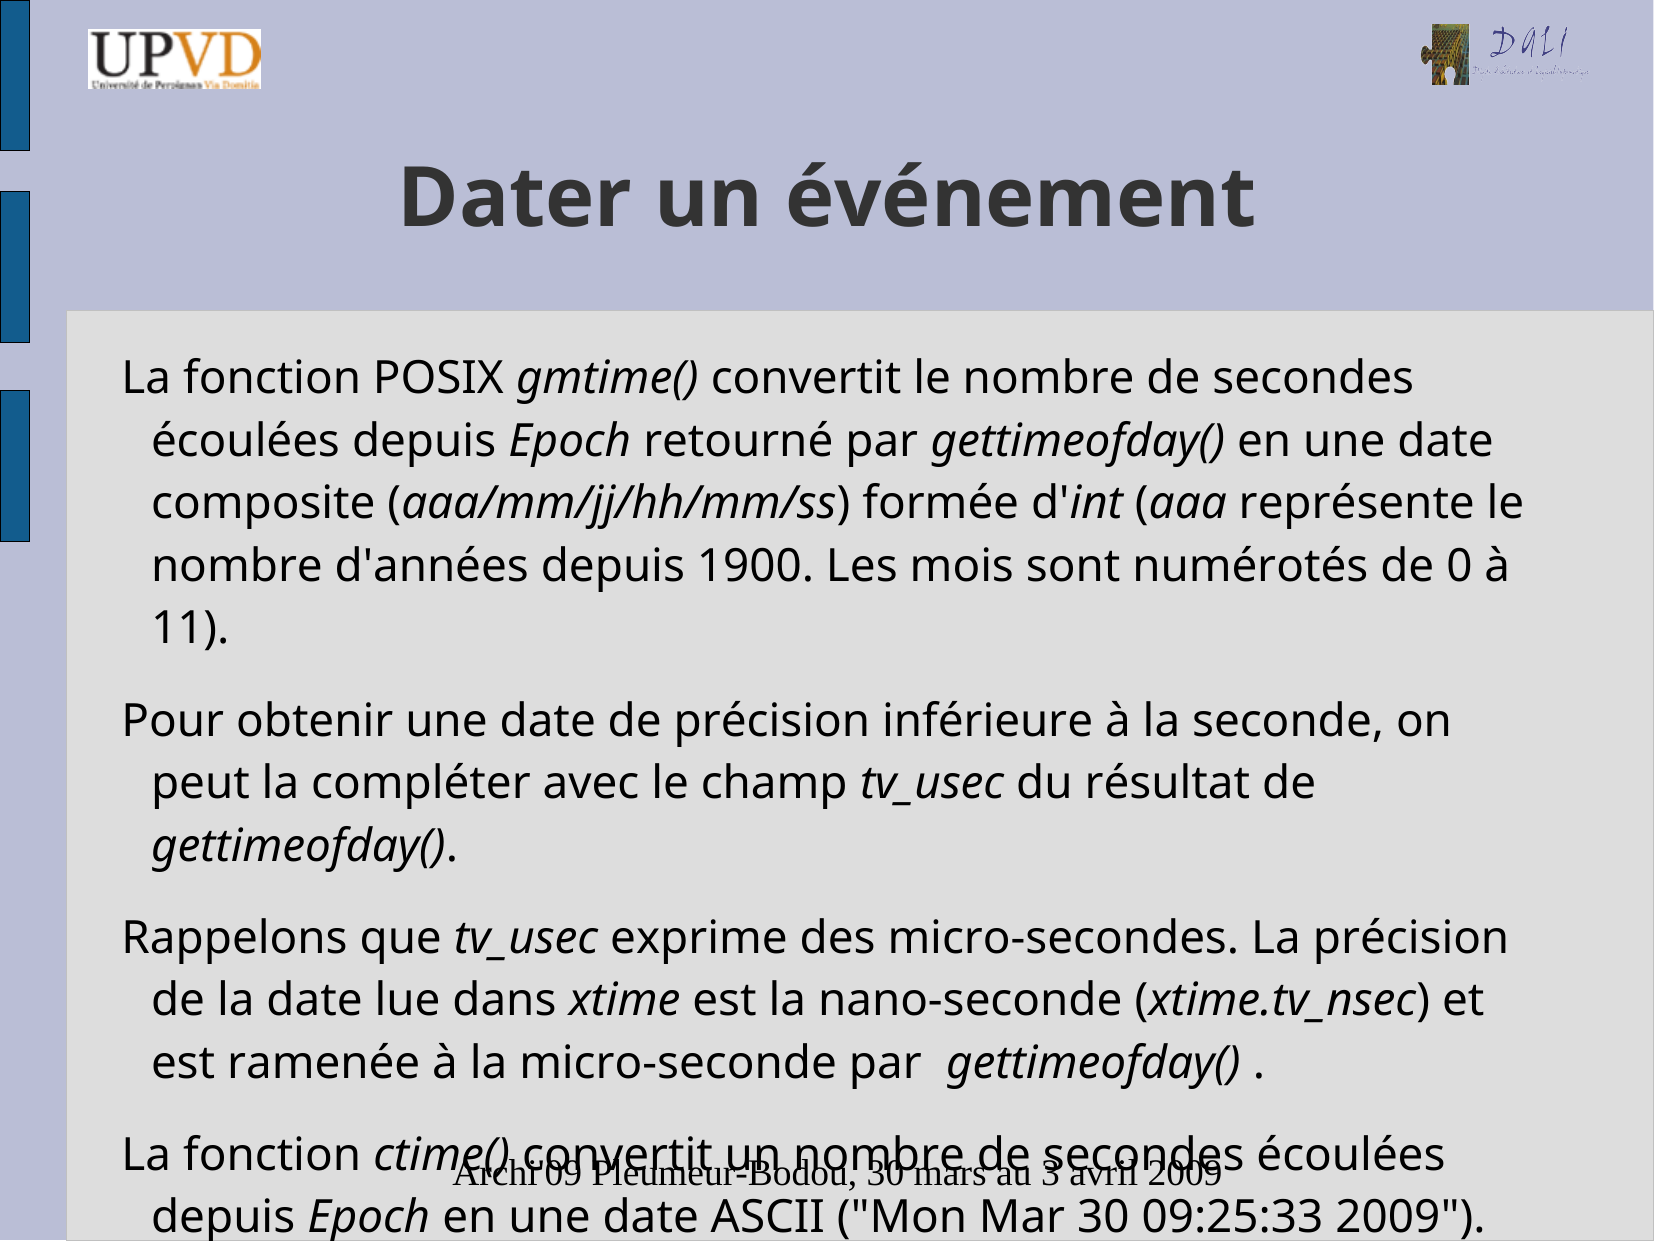

# Dater un événement
La fonction POSIX gmtime() convertit le nombre de secondes écoulées depuis Epoch retourné par gettimeofday() en une date composite (aaa/mm/jj/hh/mm/ss) formée d'int (aaa représente le nombre d'années depuis 1900. Les mois sont numérotés de 0 à 11).
Pour obtenir une date de précision inférieure à la seconde, on peut la compléter avec le champ tv_usec du résultat de gettimeofday().
Rappelons que tv_usec exprime des micro-secondes. La précision de la date lue dans xtime est la nano-seconde (xtime.tv_nsec) et est ramenée à la micro-seconde par gettimeofday() .
La fonction ctime() convertit un nombre de secondes écoulées depuis Epoch en une date ASCII ("Mon Mar 30 09:25:33 2009").
Archi'09 Pleumeur-Bodou, 30 mars au 3 avril 2009